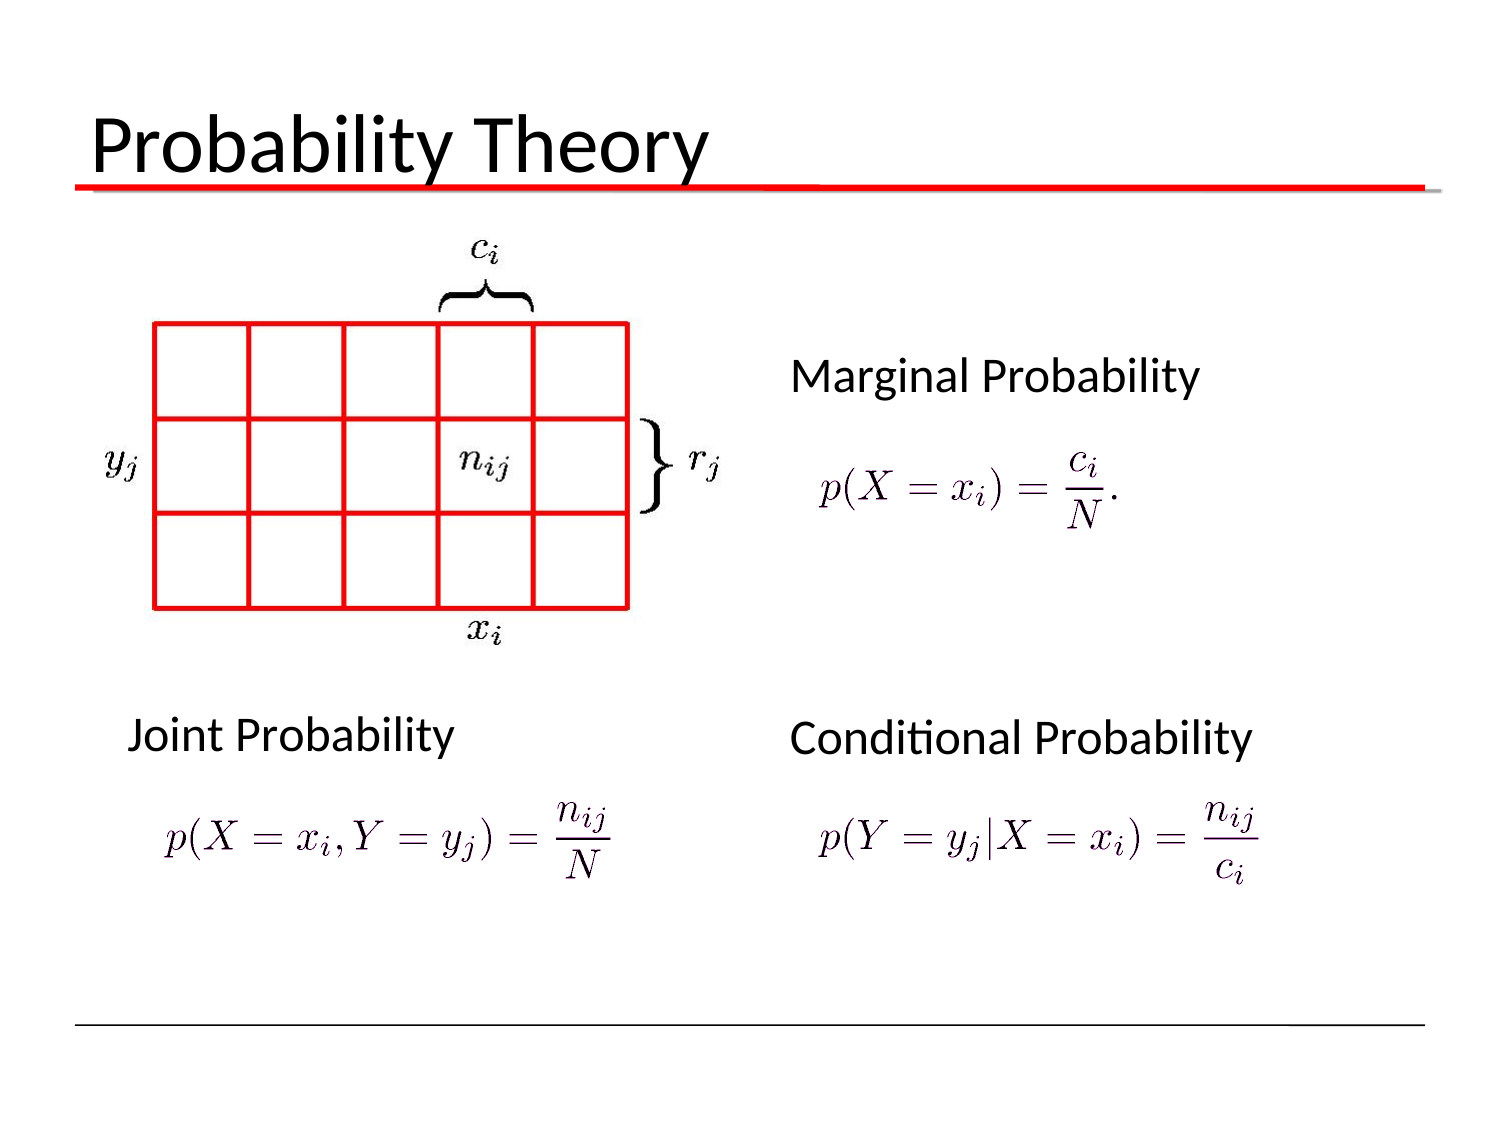

# Probability Theory
Marginal Probability
Conditional Probability
Joint Probability